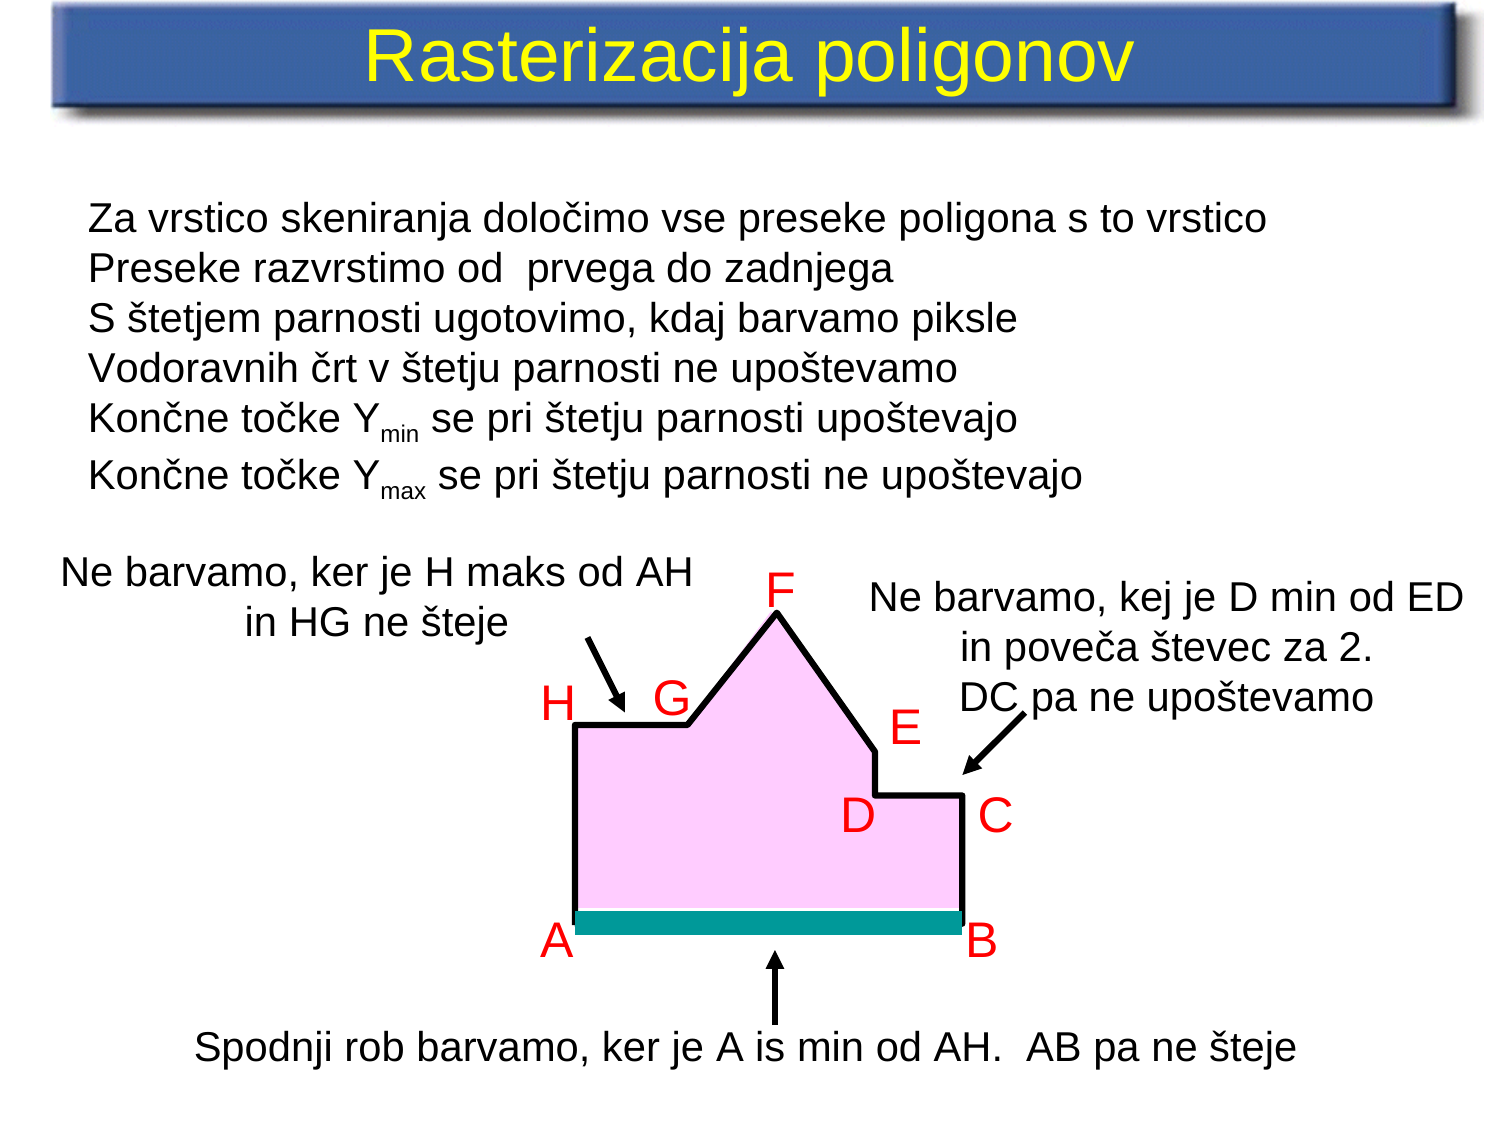

# Rasterizacija poligonov
Za vrstico skeniranja določimo vse preseke poligona s to vrstico
Preseke razvrstimo od prvega do zadnjega
S štetjem parnosti ugotovimo, kdaj barvamo piksle
Vodoravnih črt v štetju parnosti ne upoštevamo
Končne točke Ymin se pri štetju parnosti upoštevajo
Končne točke Ymax se pri štetju parnosti ne upoštevajo
Ne barvamo, ker je H maks od AH
in HG ne šteje
F
G
H
E
D
C
A
B
Ne barvamo, kej je D min od ED
in poveča števec za 2.
DC pa ne upoštevamo
Spodnji rob barvamo, ker je A is min od AH. AB pa ne šteje